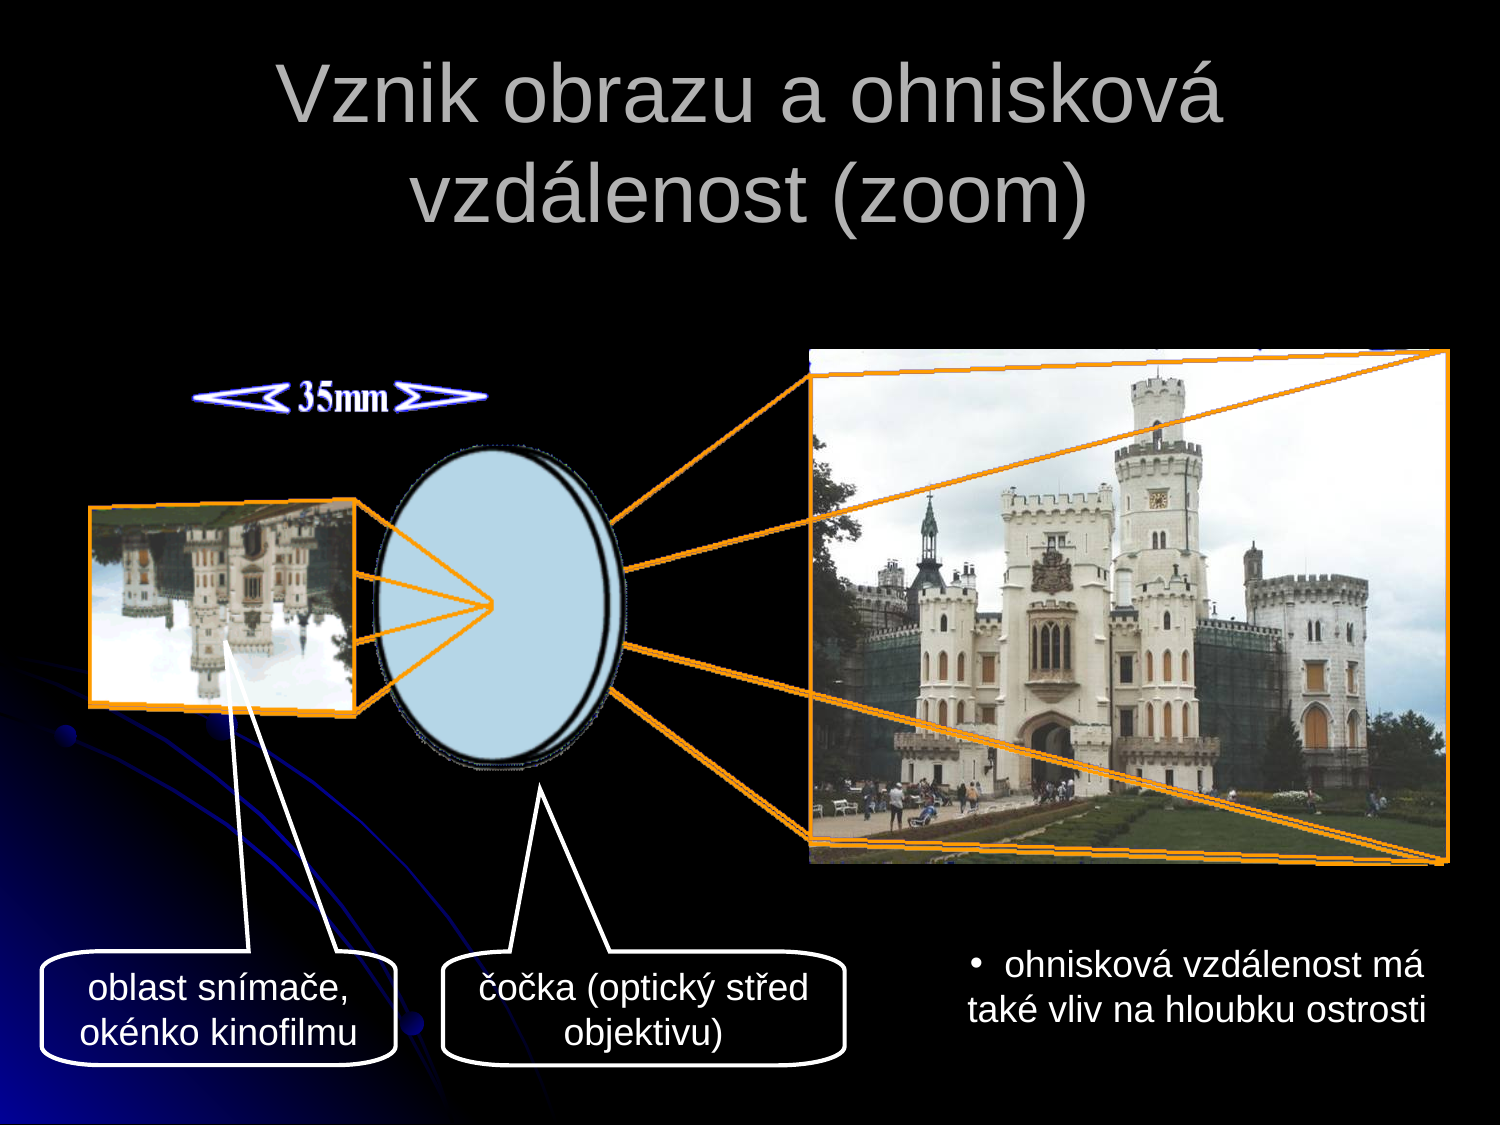

# Vznik obrazu a ohnisková vzdálenost (zoom)
 ohnisková vzdálenost má také vliv na hloubku ostrosti
oblast snímače, okénko kinofilmu
čočka (optický střed objektivu)